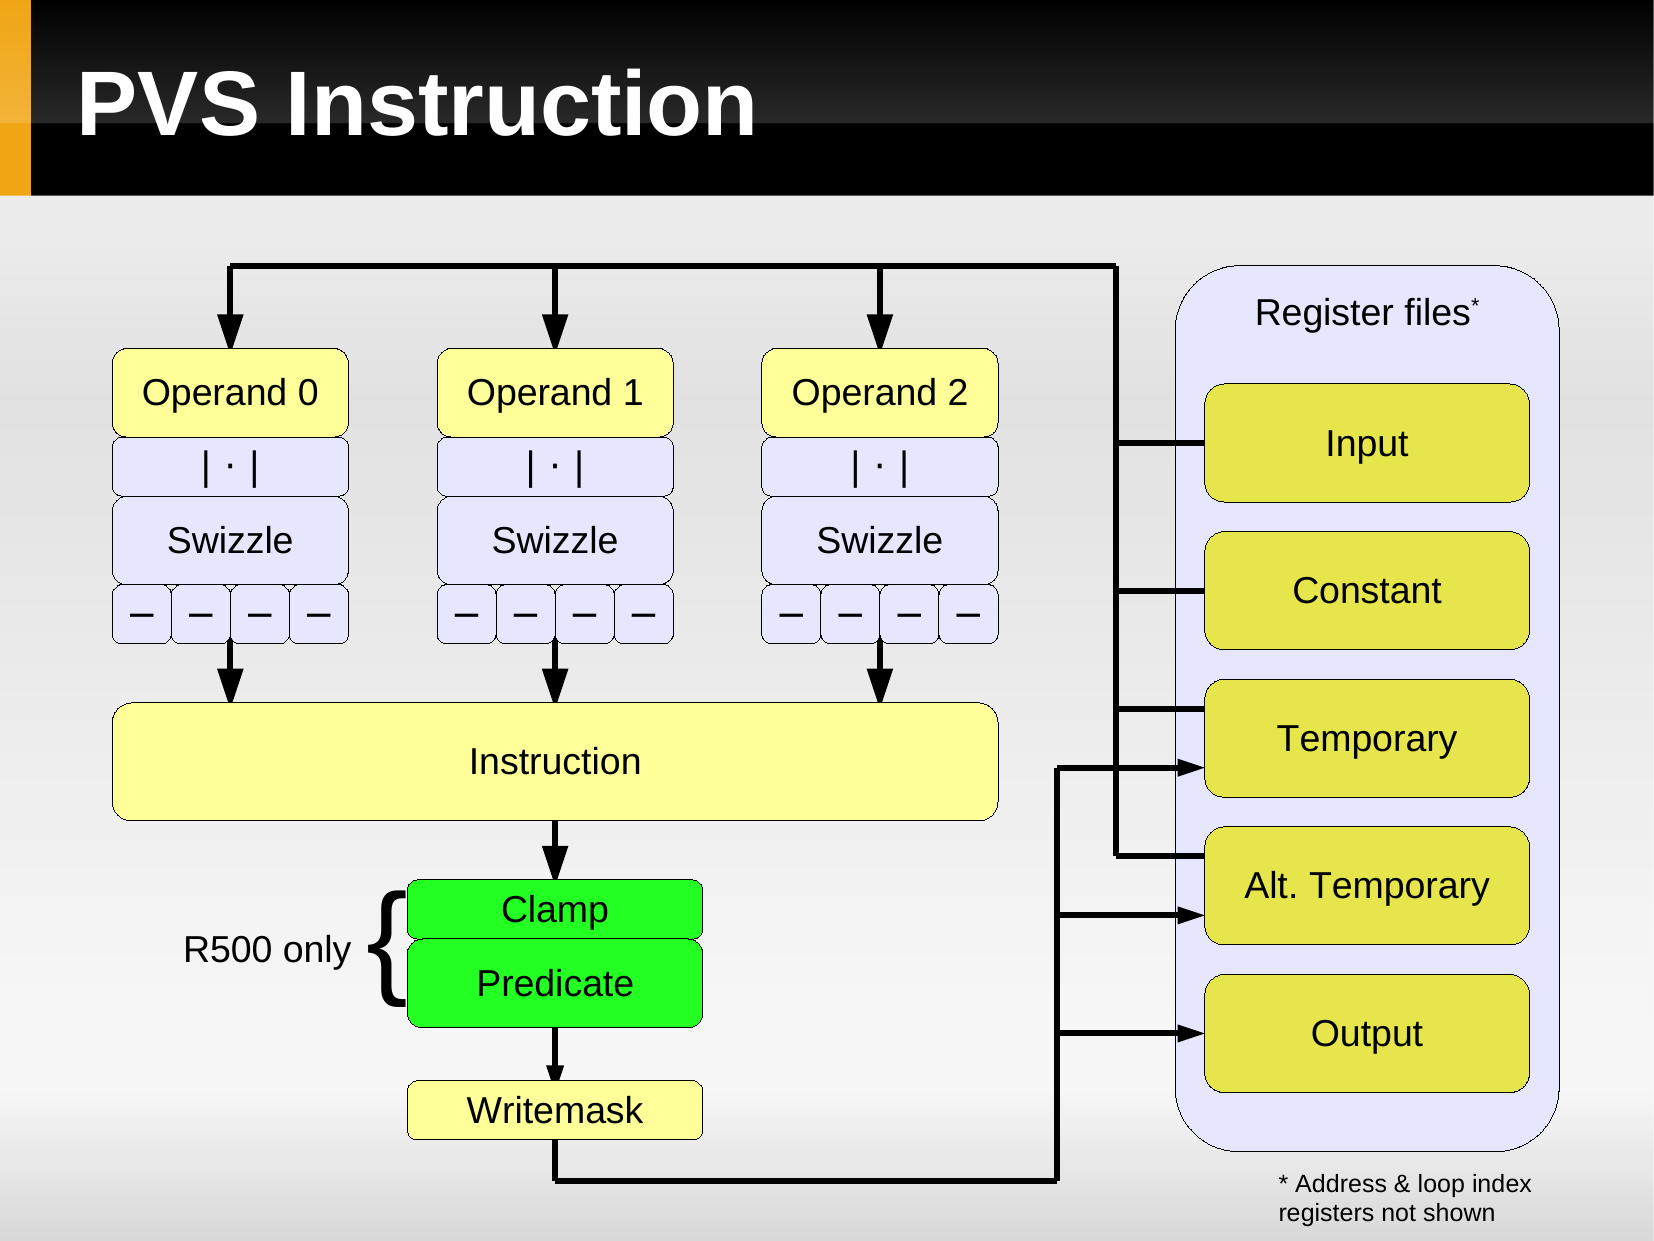

# PVS Instruction
Register files*
Operand 0
| · |
Swizzle
Swizzle
−
−
−
−
Operand 1
| · |
Swizzle
Swizzle
−
−
−
−
Operand 2
| · |
Swizzle
Swizzle
−
−
−
−
Input
Input
Constant
Temporary
Instruction
Alt. Temporary
{
Clamp
R500 only
Predicate
Output
Writemask
* Address & loop index registers not shown